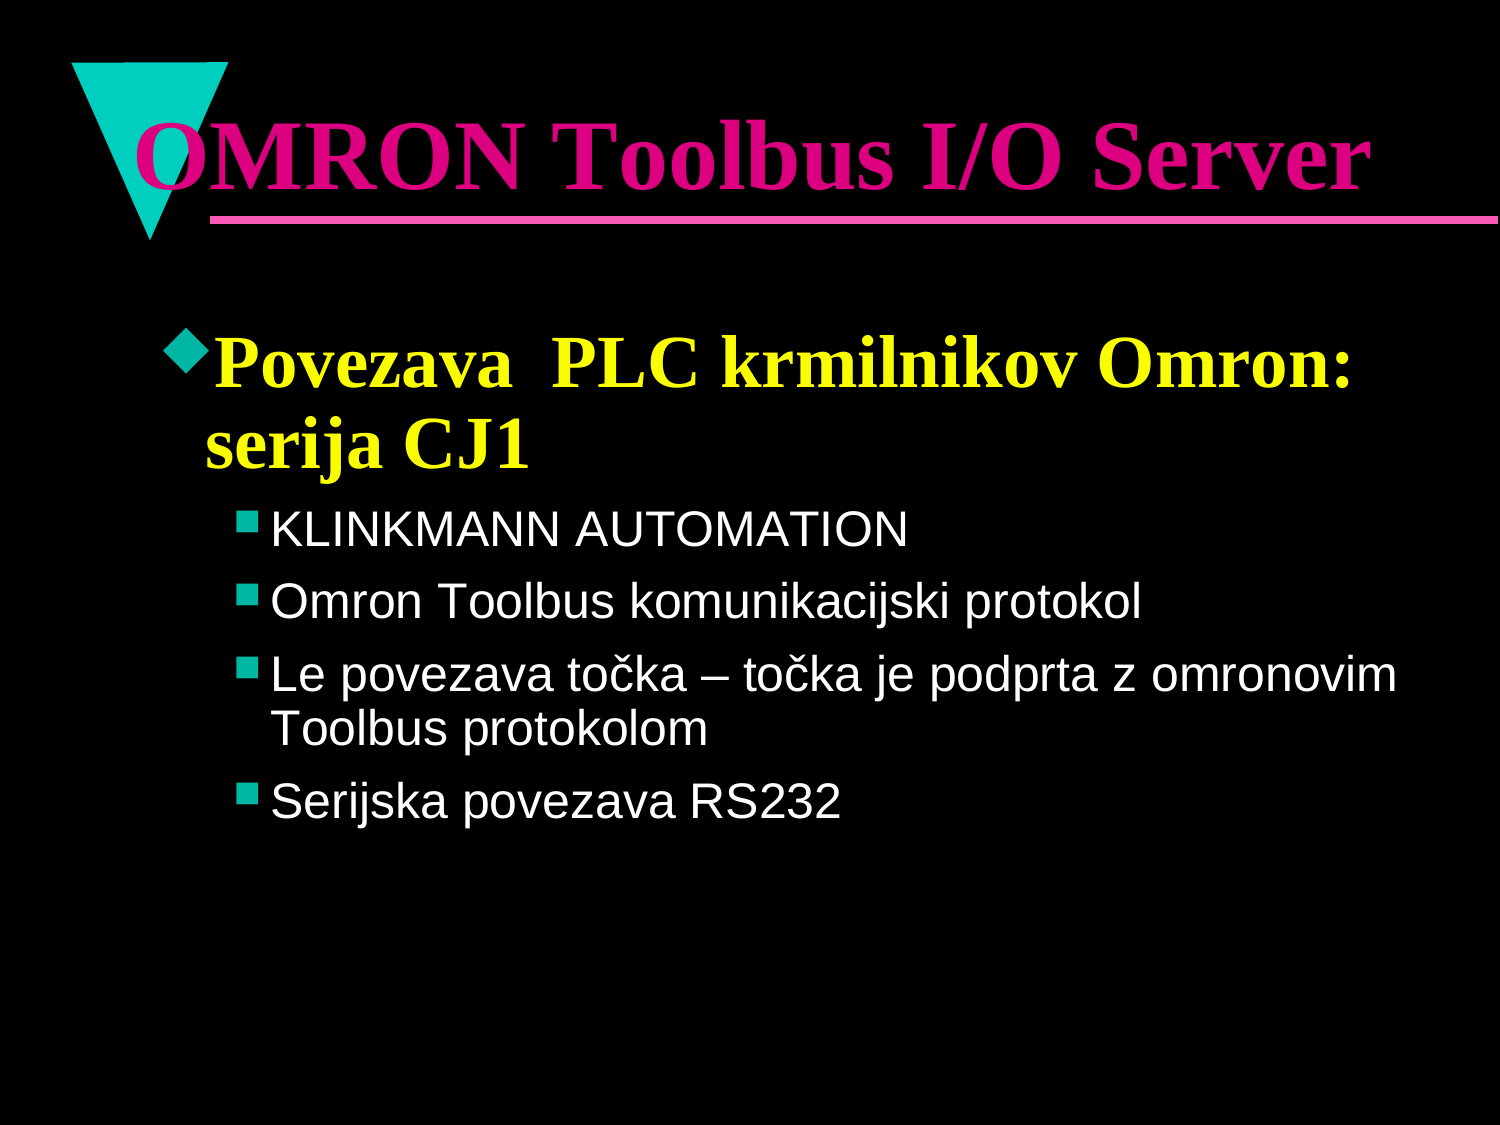

# OMRON Toolbus I/O Server
Povezava PLC krmilnikov Omron: serija CJ1
KLINKMANN AUTOMATION
Omron Toolbus komunikacijski protokol
Le povezava točka – točka je podprta z omronovim Toolbus protokolom
Serijska povezava RS232
RVP2
I/O komunikacija
23